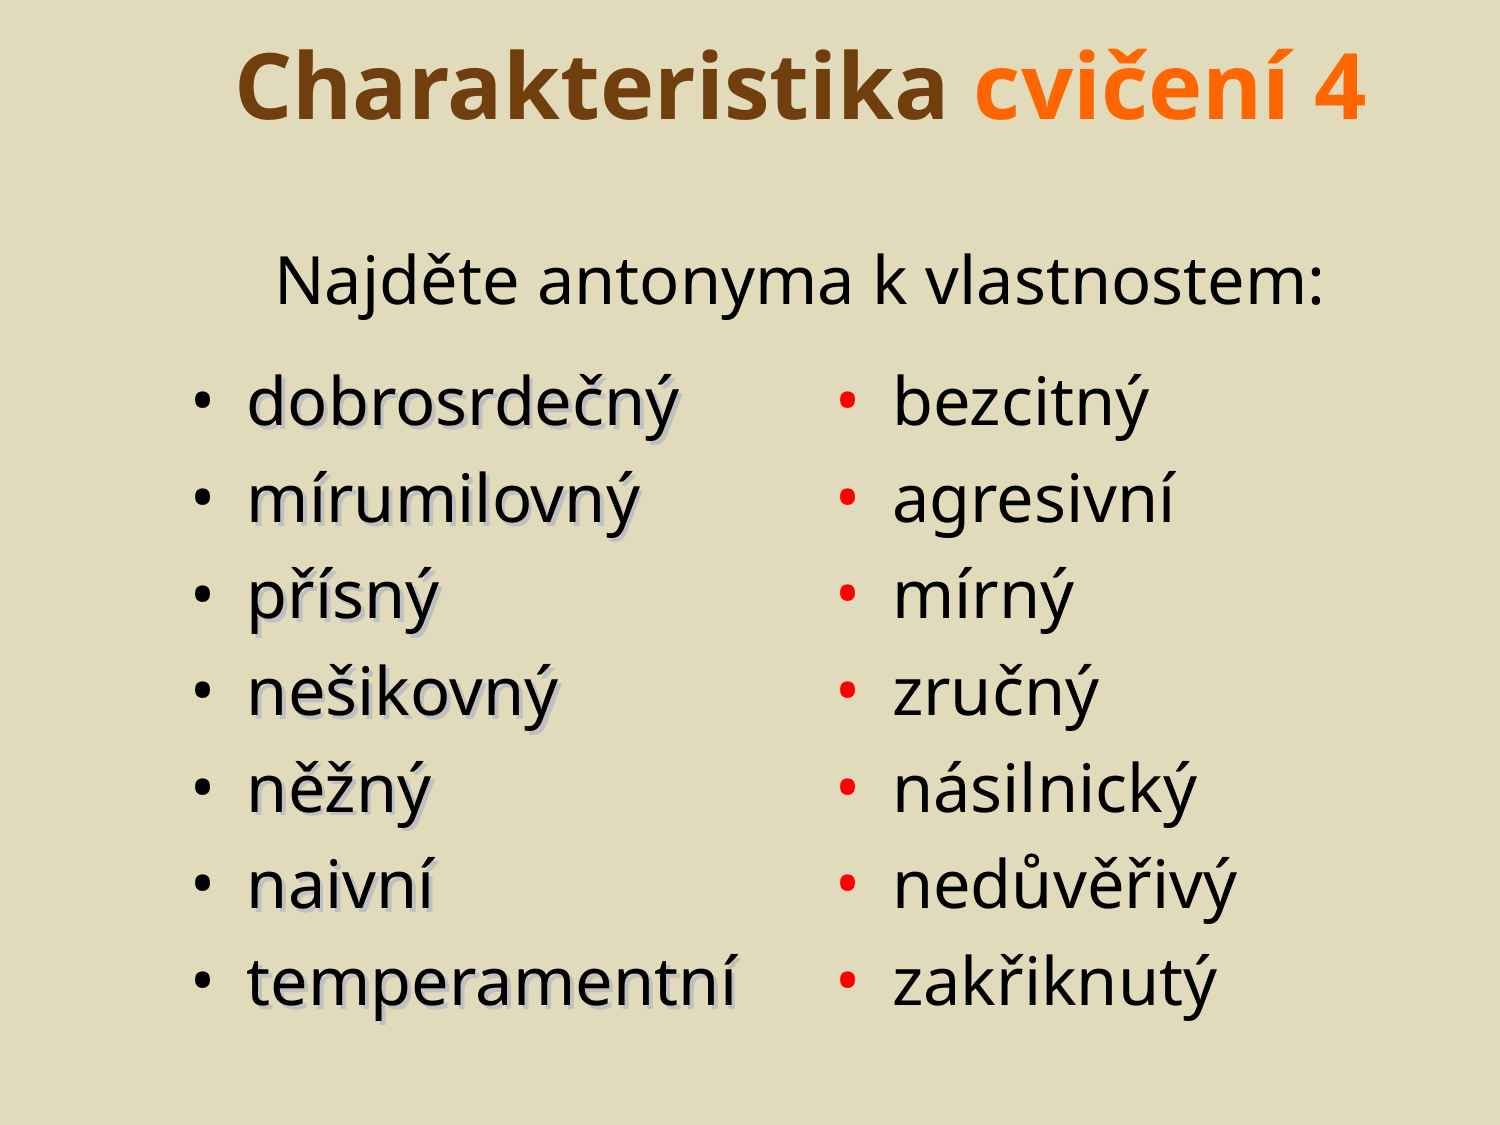

# Charakteristika cvičení 4 Najděte antonyma k vlastnostem:
bezcitný
agresivní
mírný
zručný
násilnický
nedůvěřivý
zakřiknutý
dobrosrdečný
mírumilovný
přísný
nešikovný
něžný
naivní
temperamentní